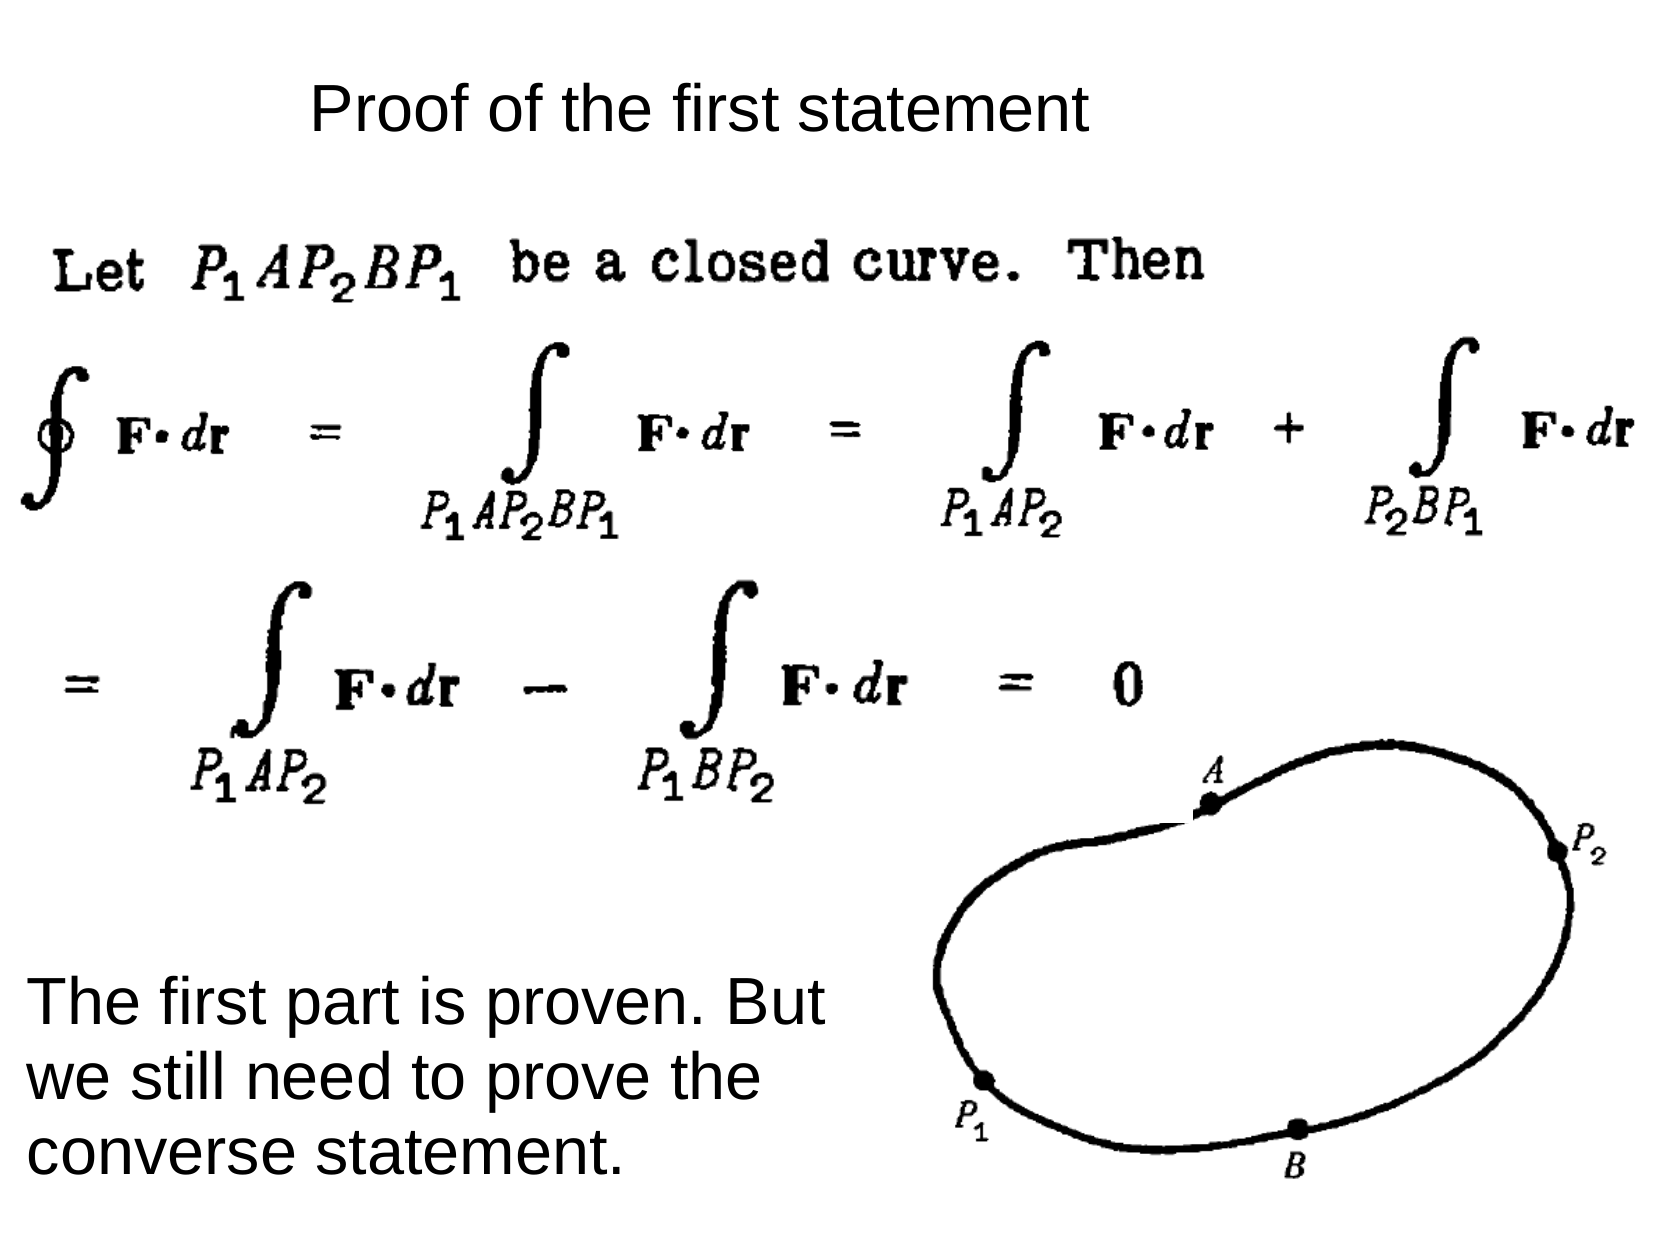

Proof of the first statement
The first part is proven. But we still need to prove the converse statement.